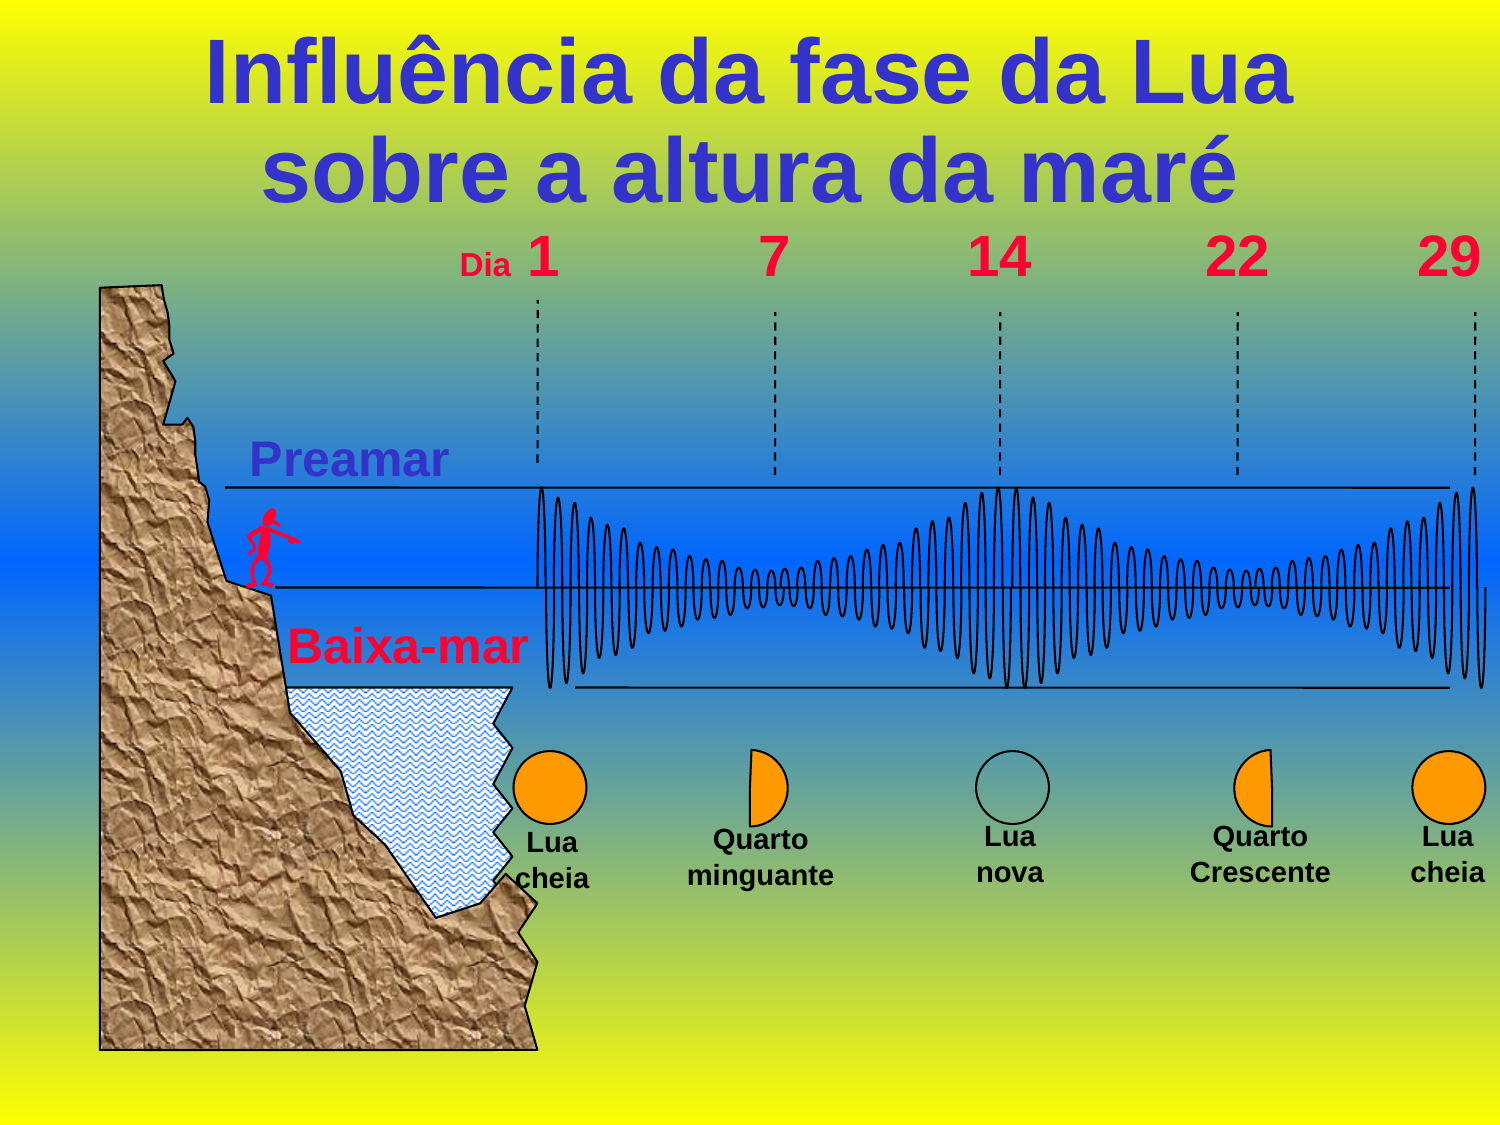

# Influência da fase da Lua sobre a altura da maré
Dia 1
7
14
22
29
Preamar
Baixa-mar
Quarto
minguante
Quarto
Crescente
Lua
cheia
Lua
nova
Lua
cheia